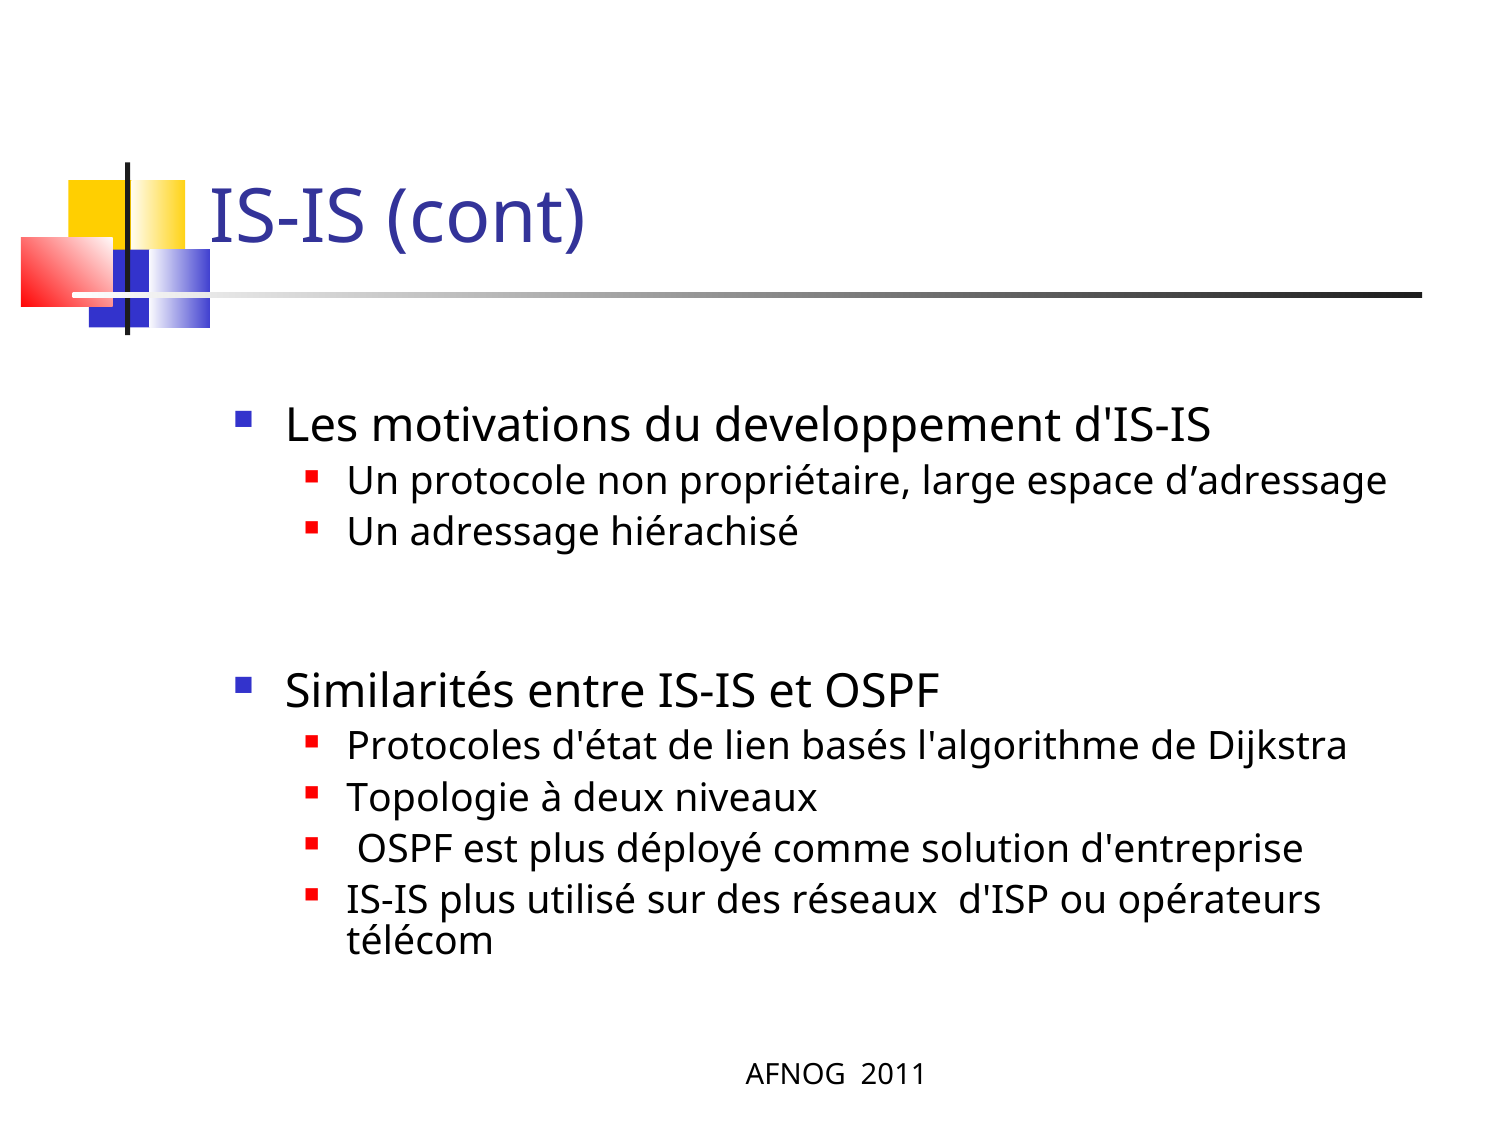

# IS-IS (cont)‏
Les motivations du developpement d'IS-IS
Un protocole non propriétaire, large espace d’adressage
Un adressage hiérachisé
Similarités entre IS-IS et OSPF
Protocoles d'état de lien basés l'algorithme de Dijkstra
Topologie à deux niveaux
 OSPF est plus déployé comme solution d'entreprise
IS-IS plus utilisé sur des réseaux d'ISP ou opérateurs télécom
AFNOG 2011